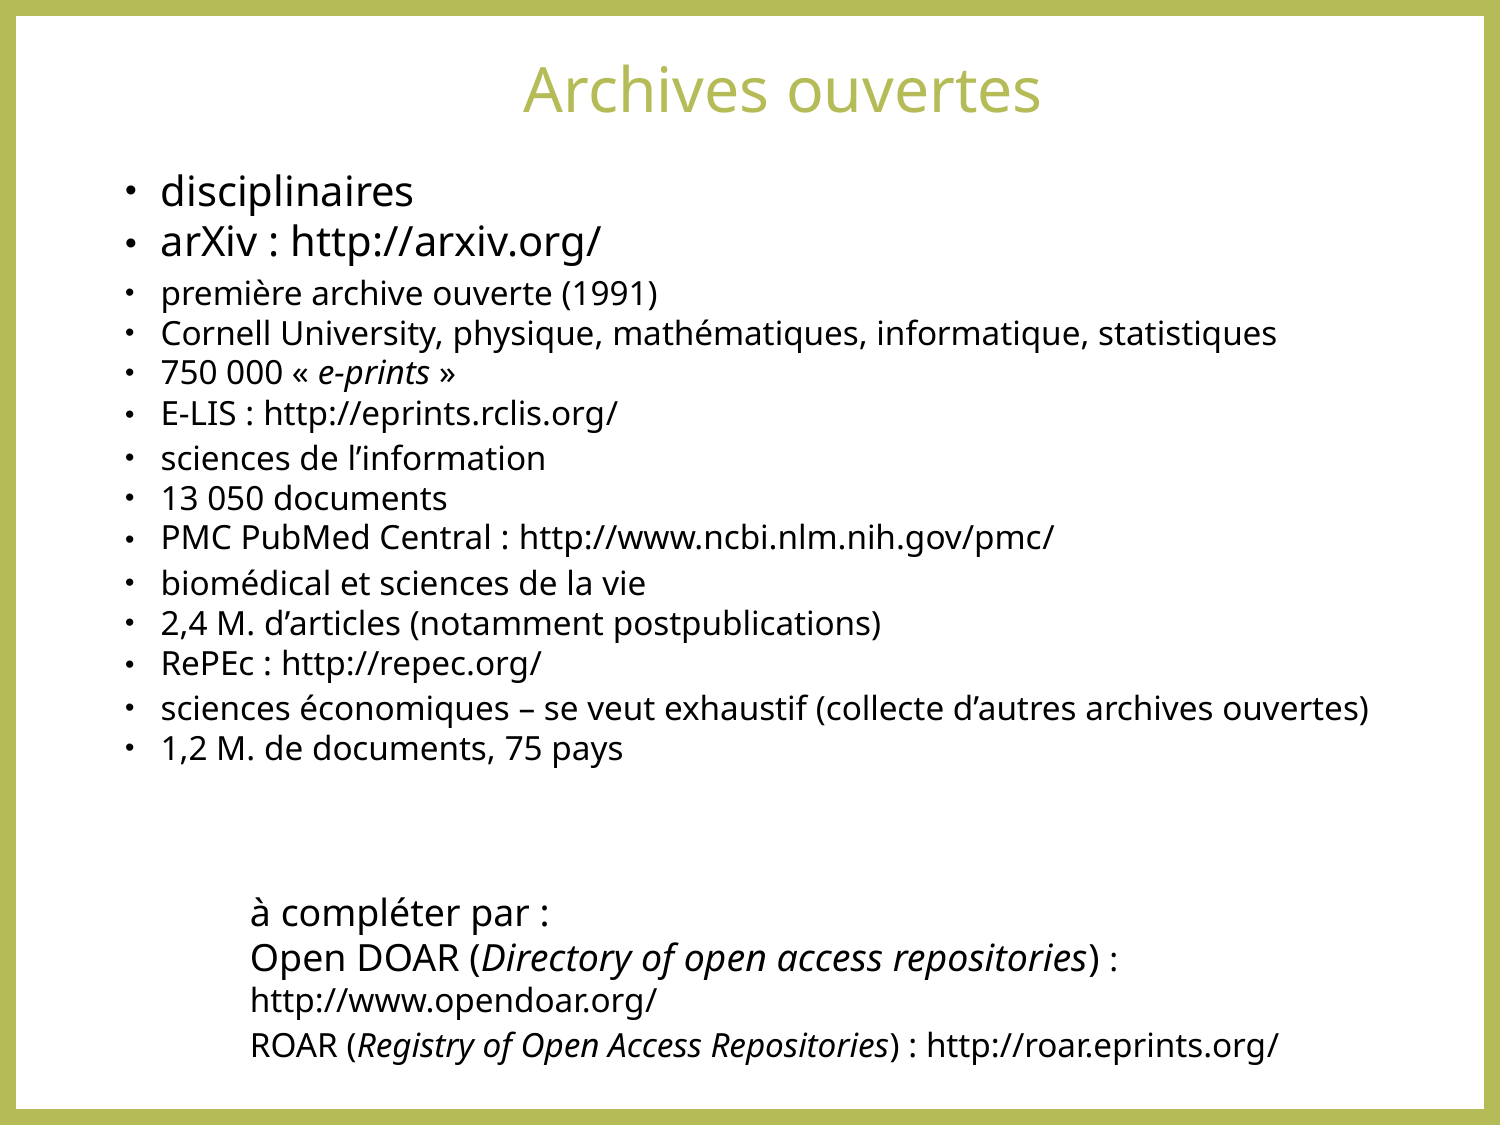

Archives ouvertes
disciplinaires
arXiv : http://arxiv.org/
première archive ouverte (1991)
Cornell University, physique, mathématiques, informatique, statistiques
750 000 « e-prints »
E-LIS : http://eprints.rclis.org/
sciences de l’information
13 050 documents
PMC PubMed Central : http://www.ncbi.nlm.nih.gov/pmc/
biomédical et sciences de la vie
2,4 M. d’articles (notamment postpublications)
RePEc : http://repec.org/
sciences économiques – se veut exhaustif (collecte d’autres archives ouvertes)
1,2 M. de documents, 75 pays
à compléter par :
Open DOAR (Directory of open access repositories) : http://www.opendoar.org/
ROAR (Registry of Open Access Repositories) : http://roar.eprints.org/